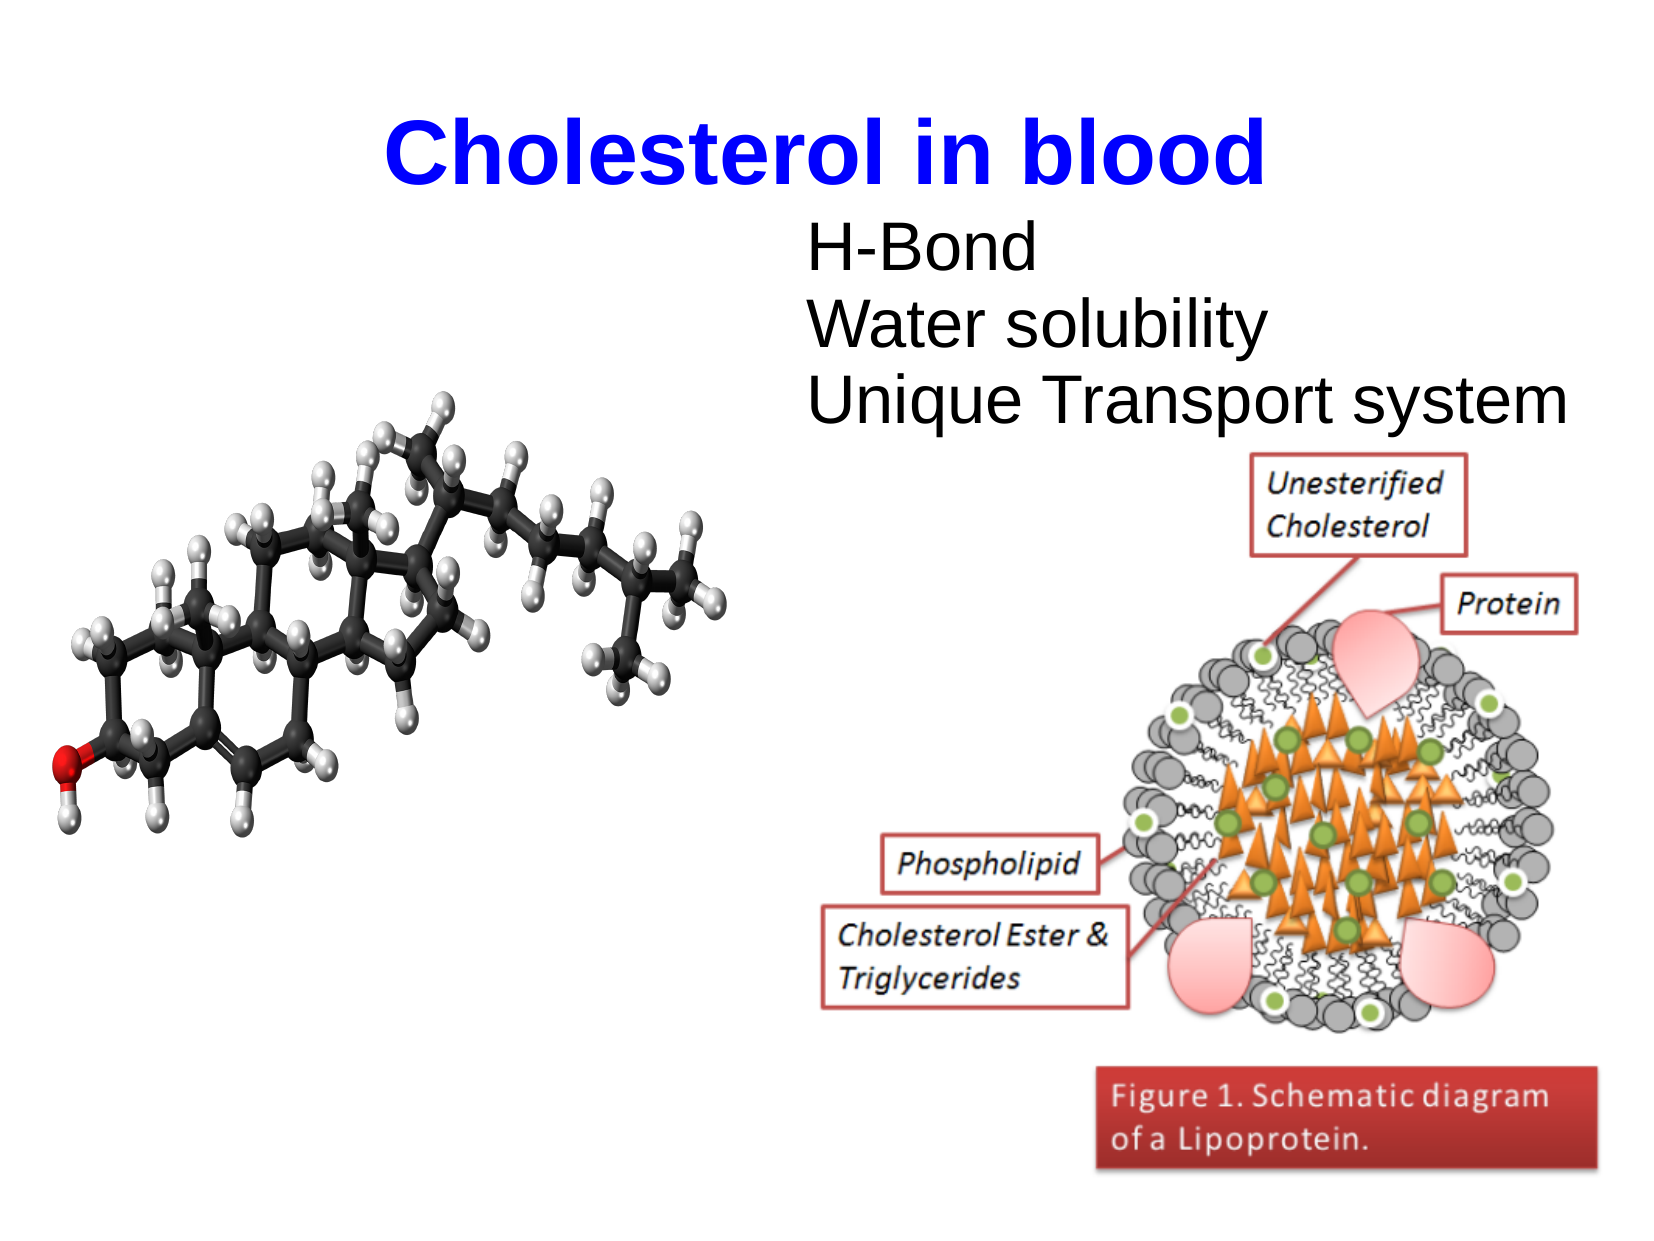

# Cholesterol in blood
H-Bond
Water solubility
Unique Transport system